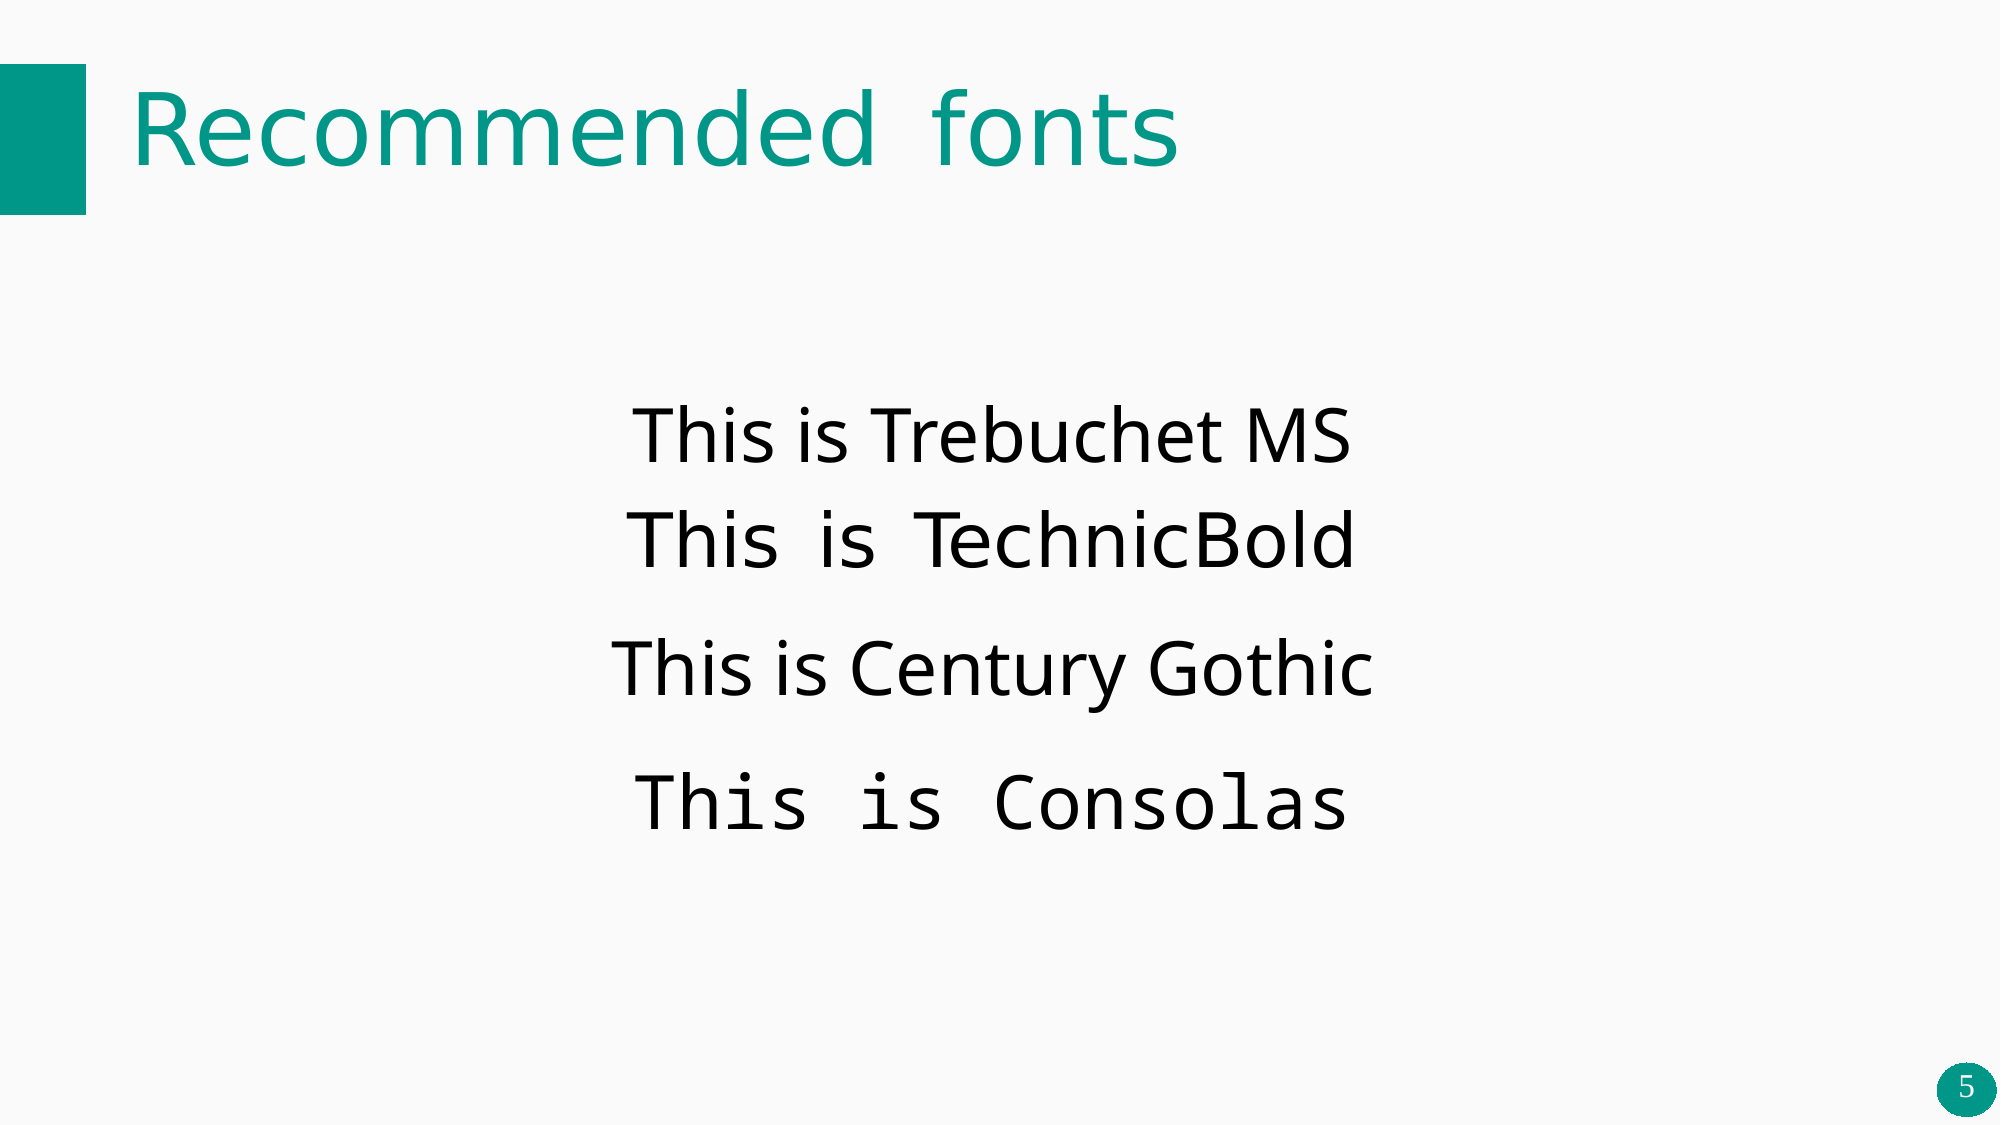

# Recommended fonts
This is Trebuchet MS
This is TechnicBold
This is Century Gothic
This is Consolas